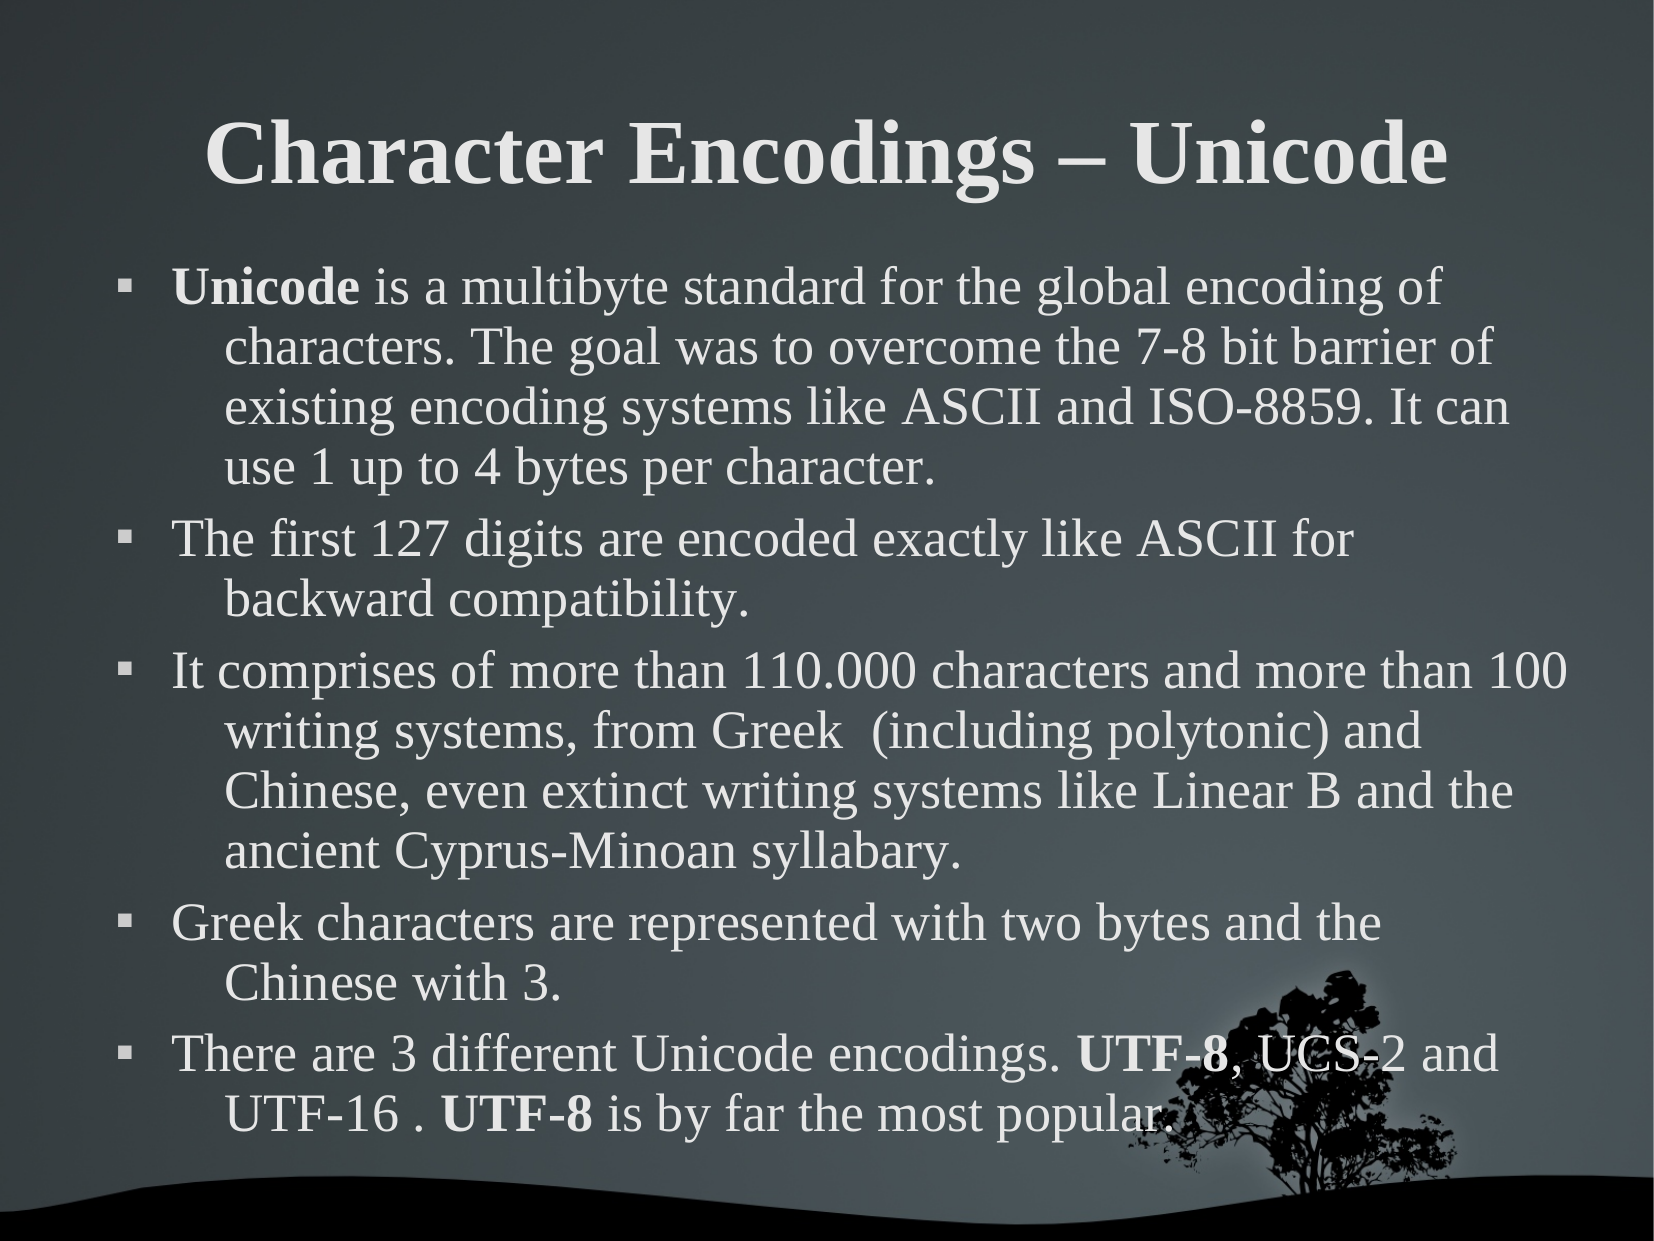

# Character Encodings – Unicode
Unicode is a multibyte standard for the global encoding of characters. The goal was to overcome the 7-8 bit barrier of existing encoding systems like ASCII and ISO-8859. It can use 1 up to 4 bytes per character.
The first 127 digits are encoded exactly like ASCII for backward compatibility.
It comprises of more than 110.000 characters and more than 100 writing systems, from Greek (including polytonic) and Chinese, even extinct writing systems like Linear B and the ancient Cyprus-Minoan syllabary.
Greek characters are represented with two bytes and the Chinese with 3.
There are 3 different Unicode encodings. UTF-8, UCS-2 and UTF-16 . UTF-8 is by far the most popular.